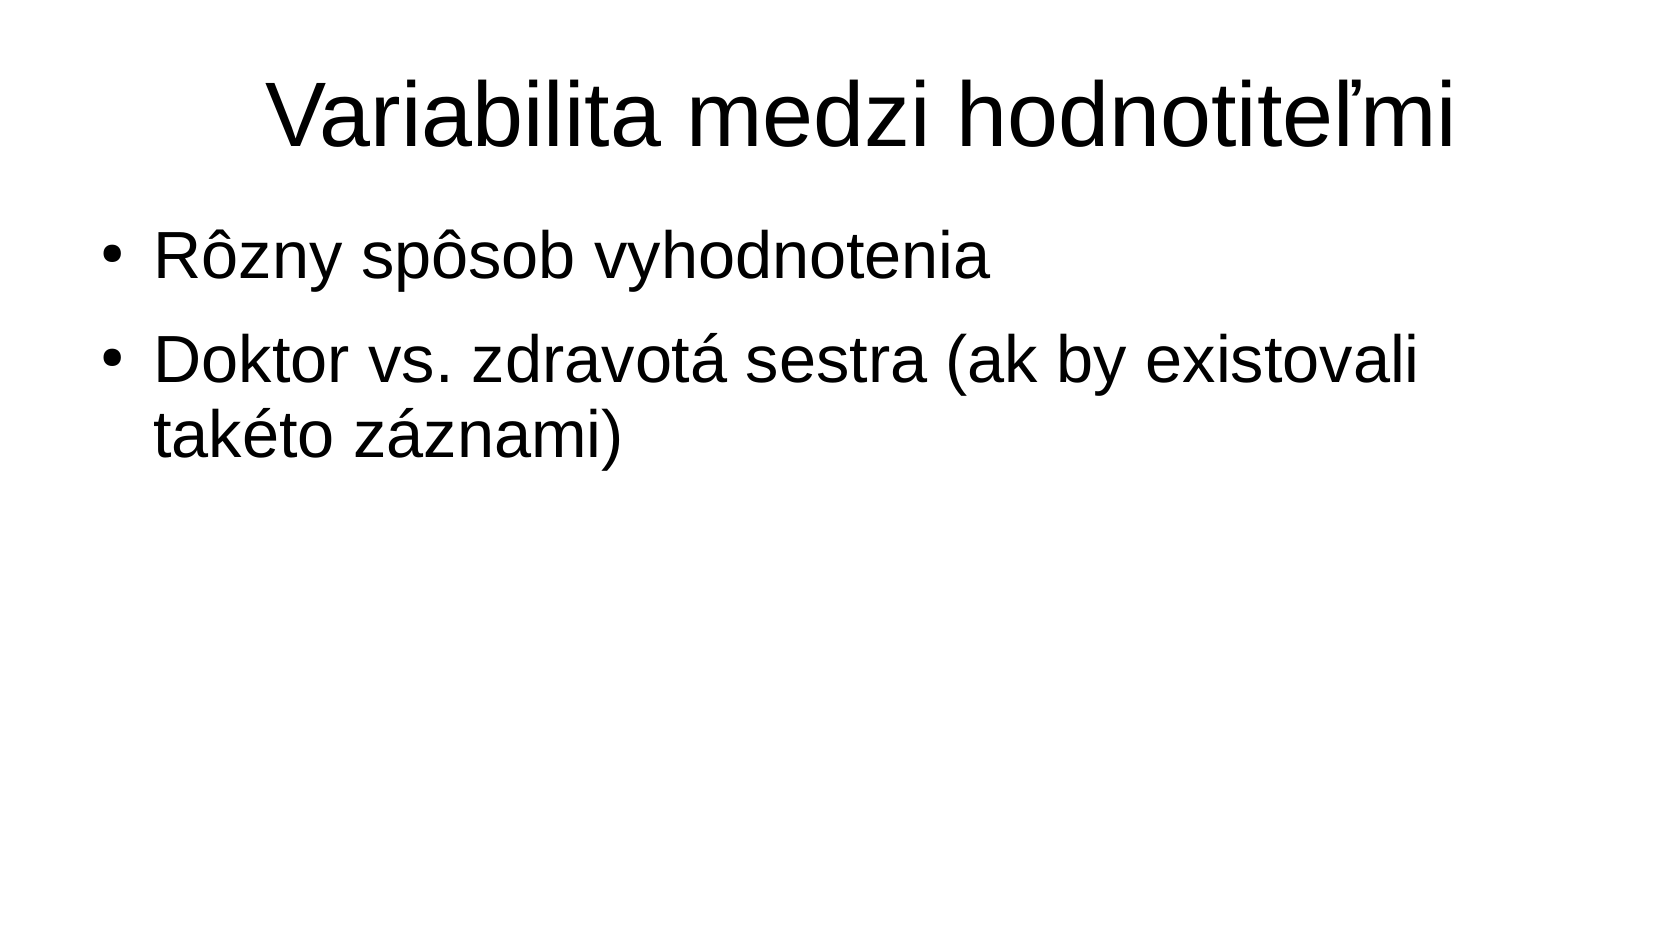

# Variabilita medzi hodnotiteľmi
Rôzny spôsob vyhodnotenia
Doktor vs. zdravotá sestra (ak by existovali takéto záznami)